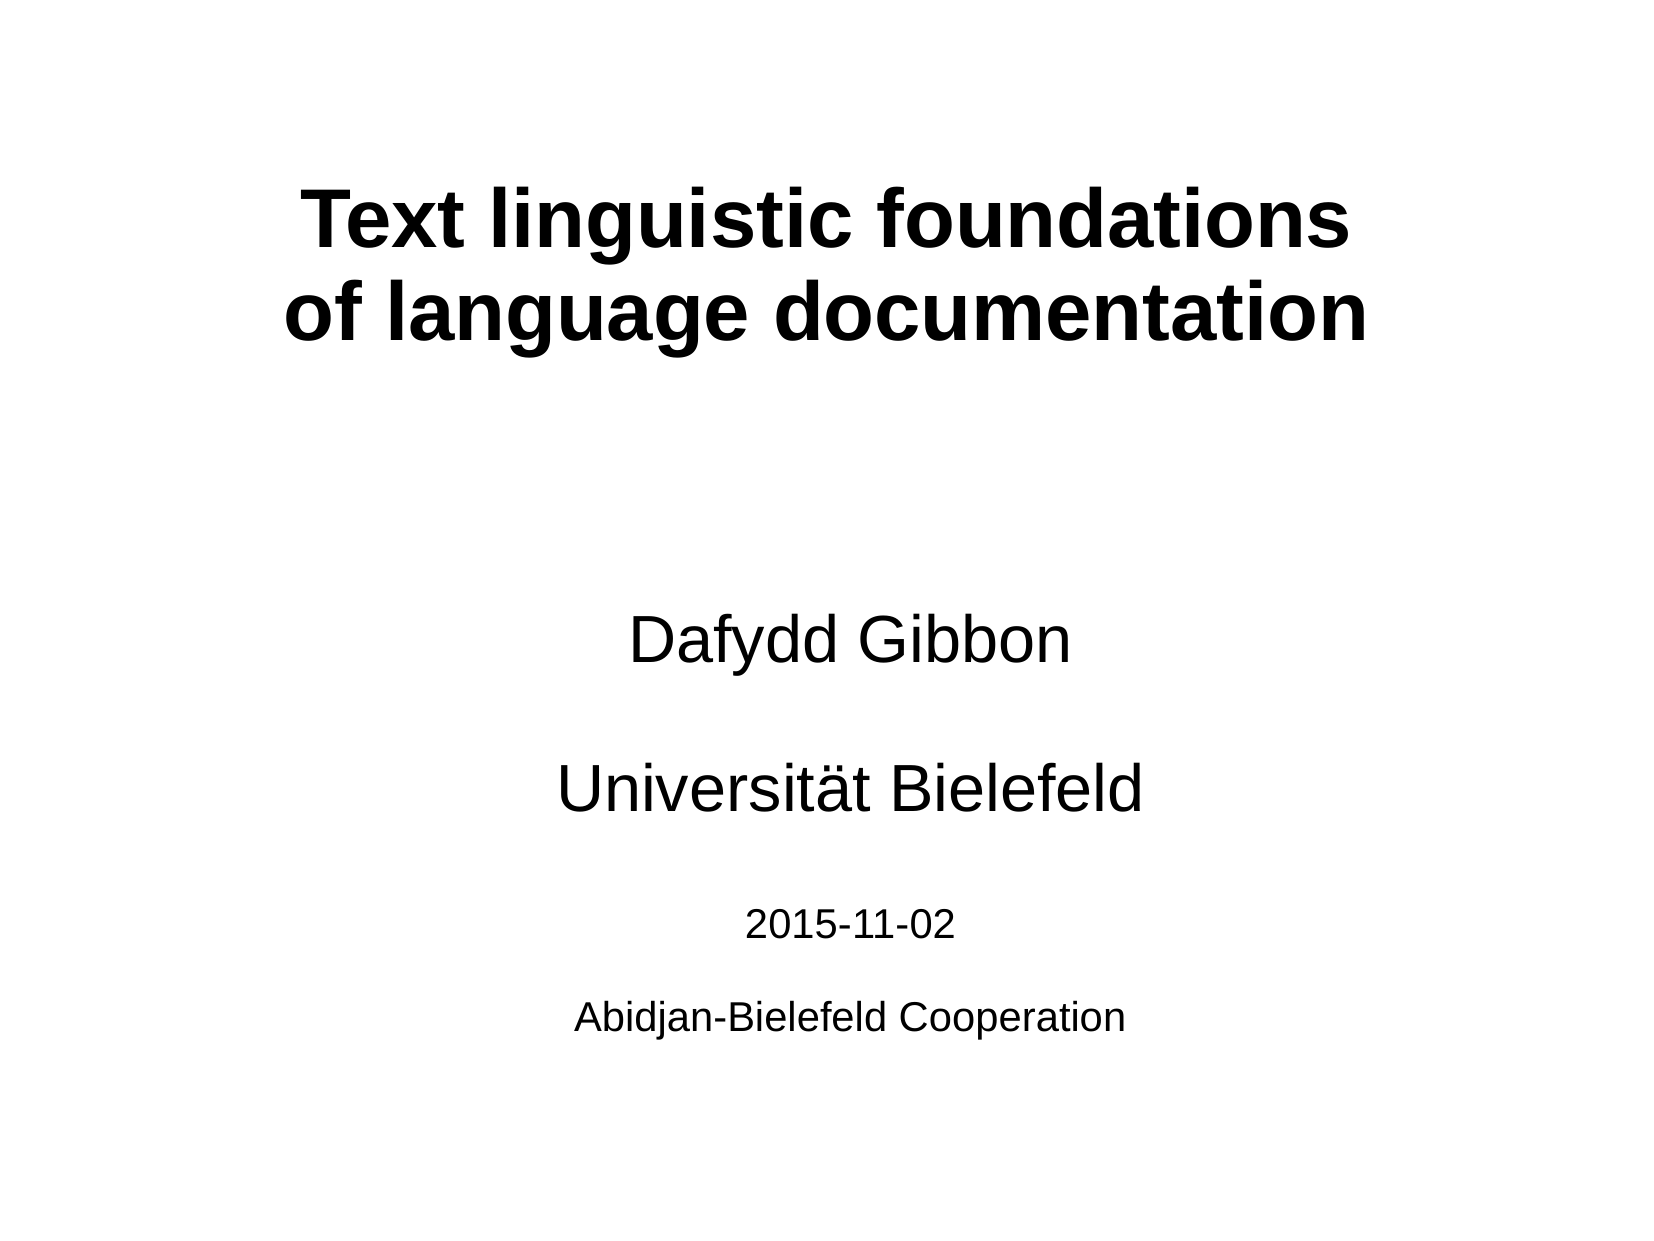

# Text linguistic foundations of language documentation
Dafydd Gibbon
Universität Bielefeld
2015-11-02
Abidjan-Bielefeld Cooperation